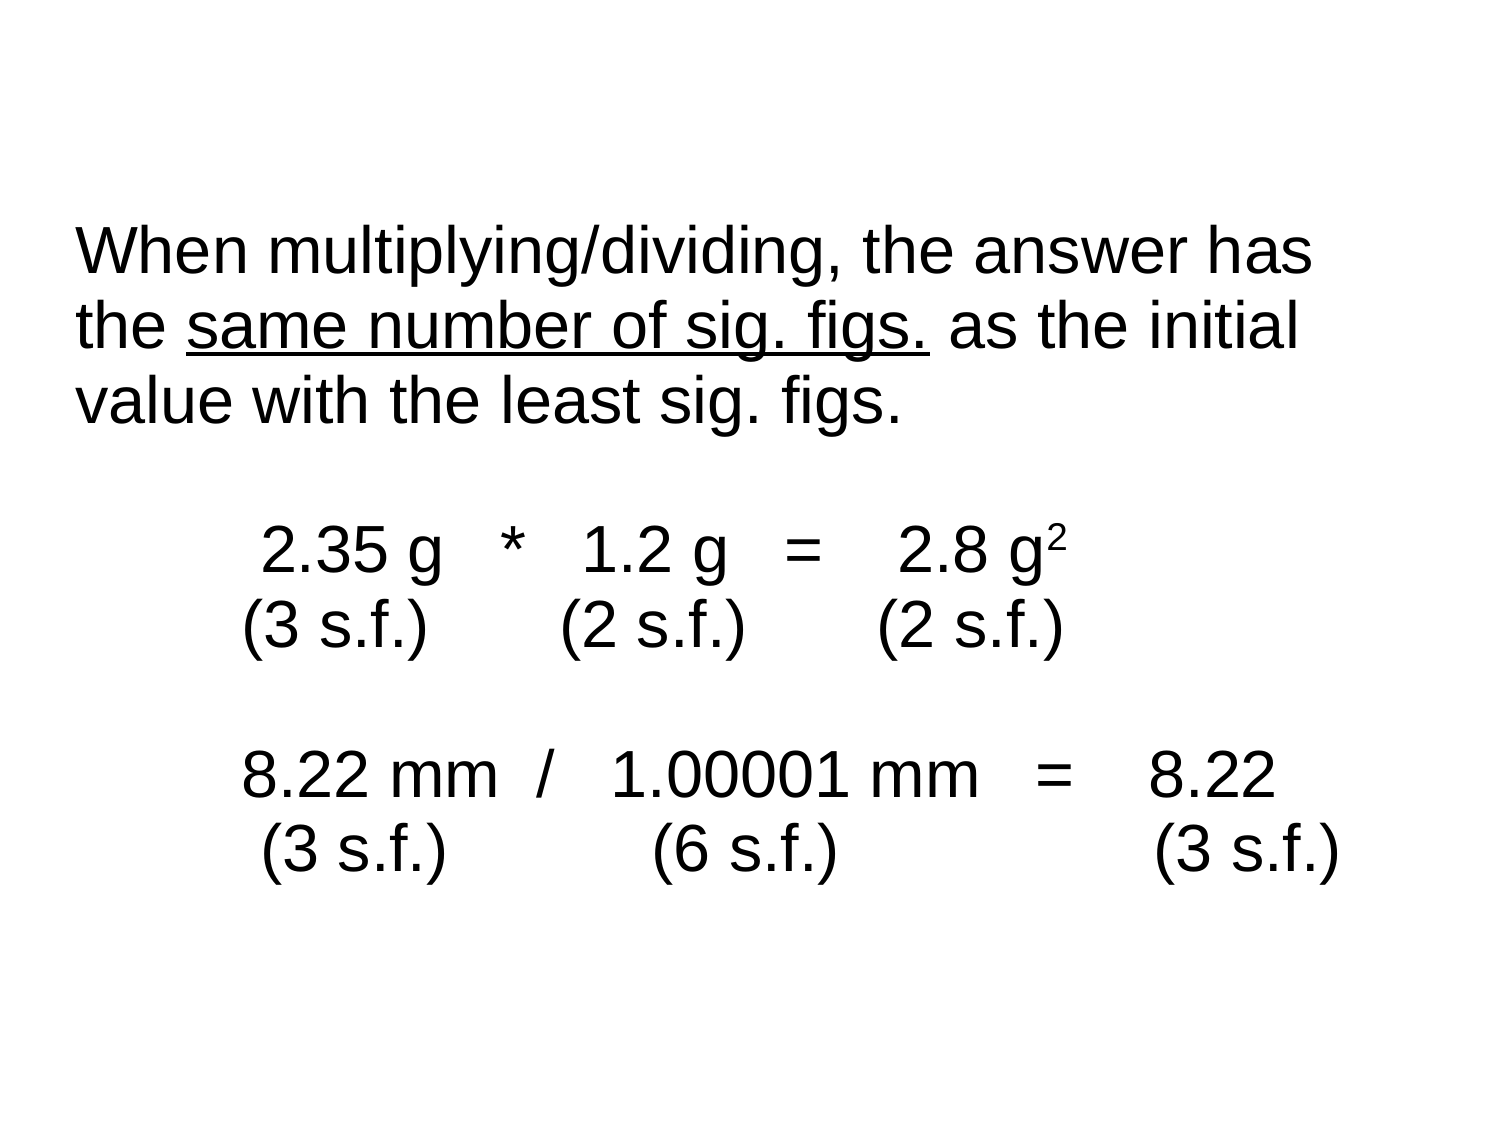

# When multiplying/dividing, the answer has the same number of sig. figs. as the initial value with the least sig. figs.
 2.35 g * 1.2 g = 2.8 g2
 (3 s.f.) (2 s.f.) (2 s.f.)
 8.22 mm / 1.00001 mm = 8.22
 (3 s.f.) (6 s.f.) (3 s.f.)